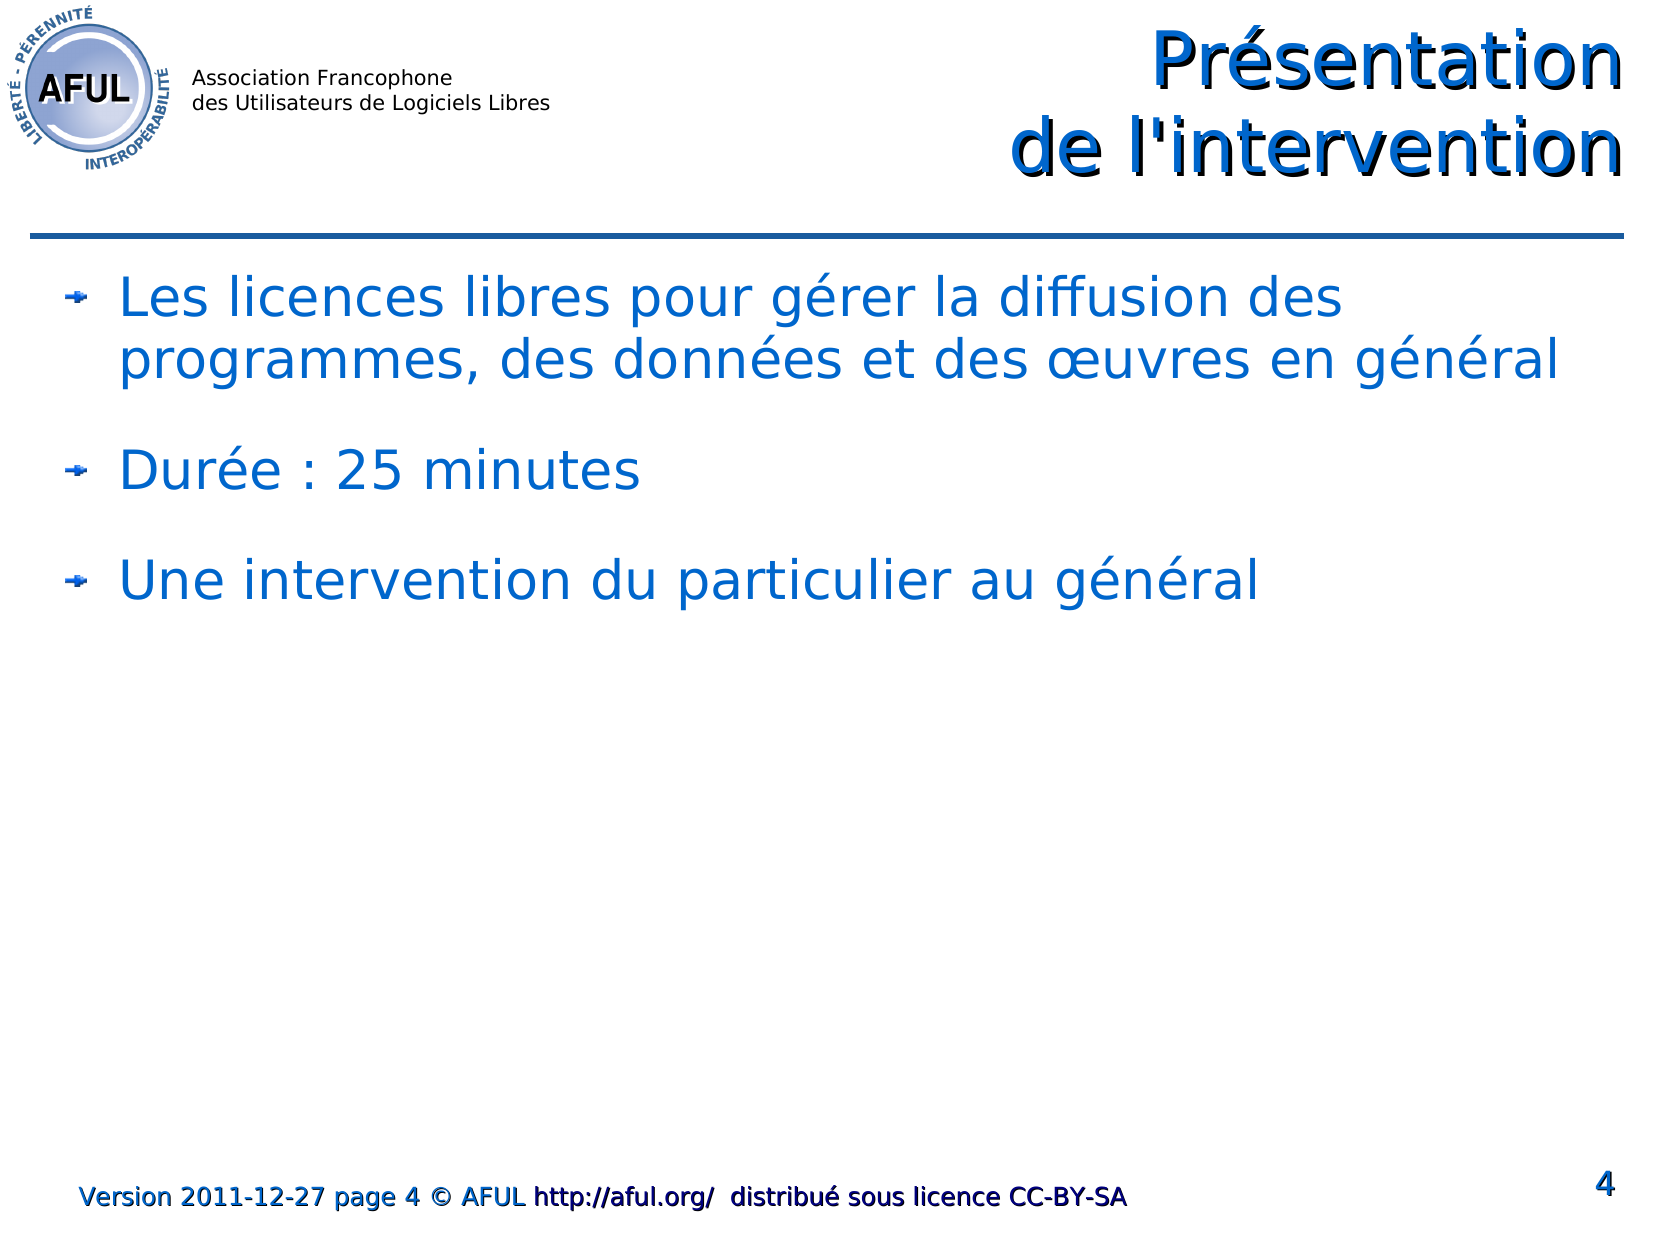

# Présentation de l'intervention
Les licences libres pour gérer la diffusion des programmes, des données et des œuvres en général
Durée : 25 minutes
Une intervention du particulier au général